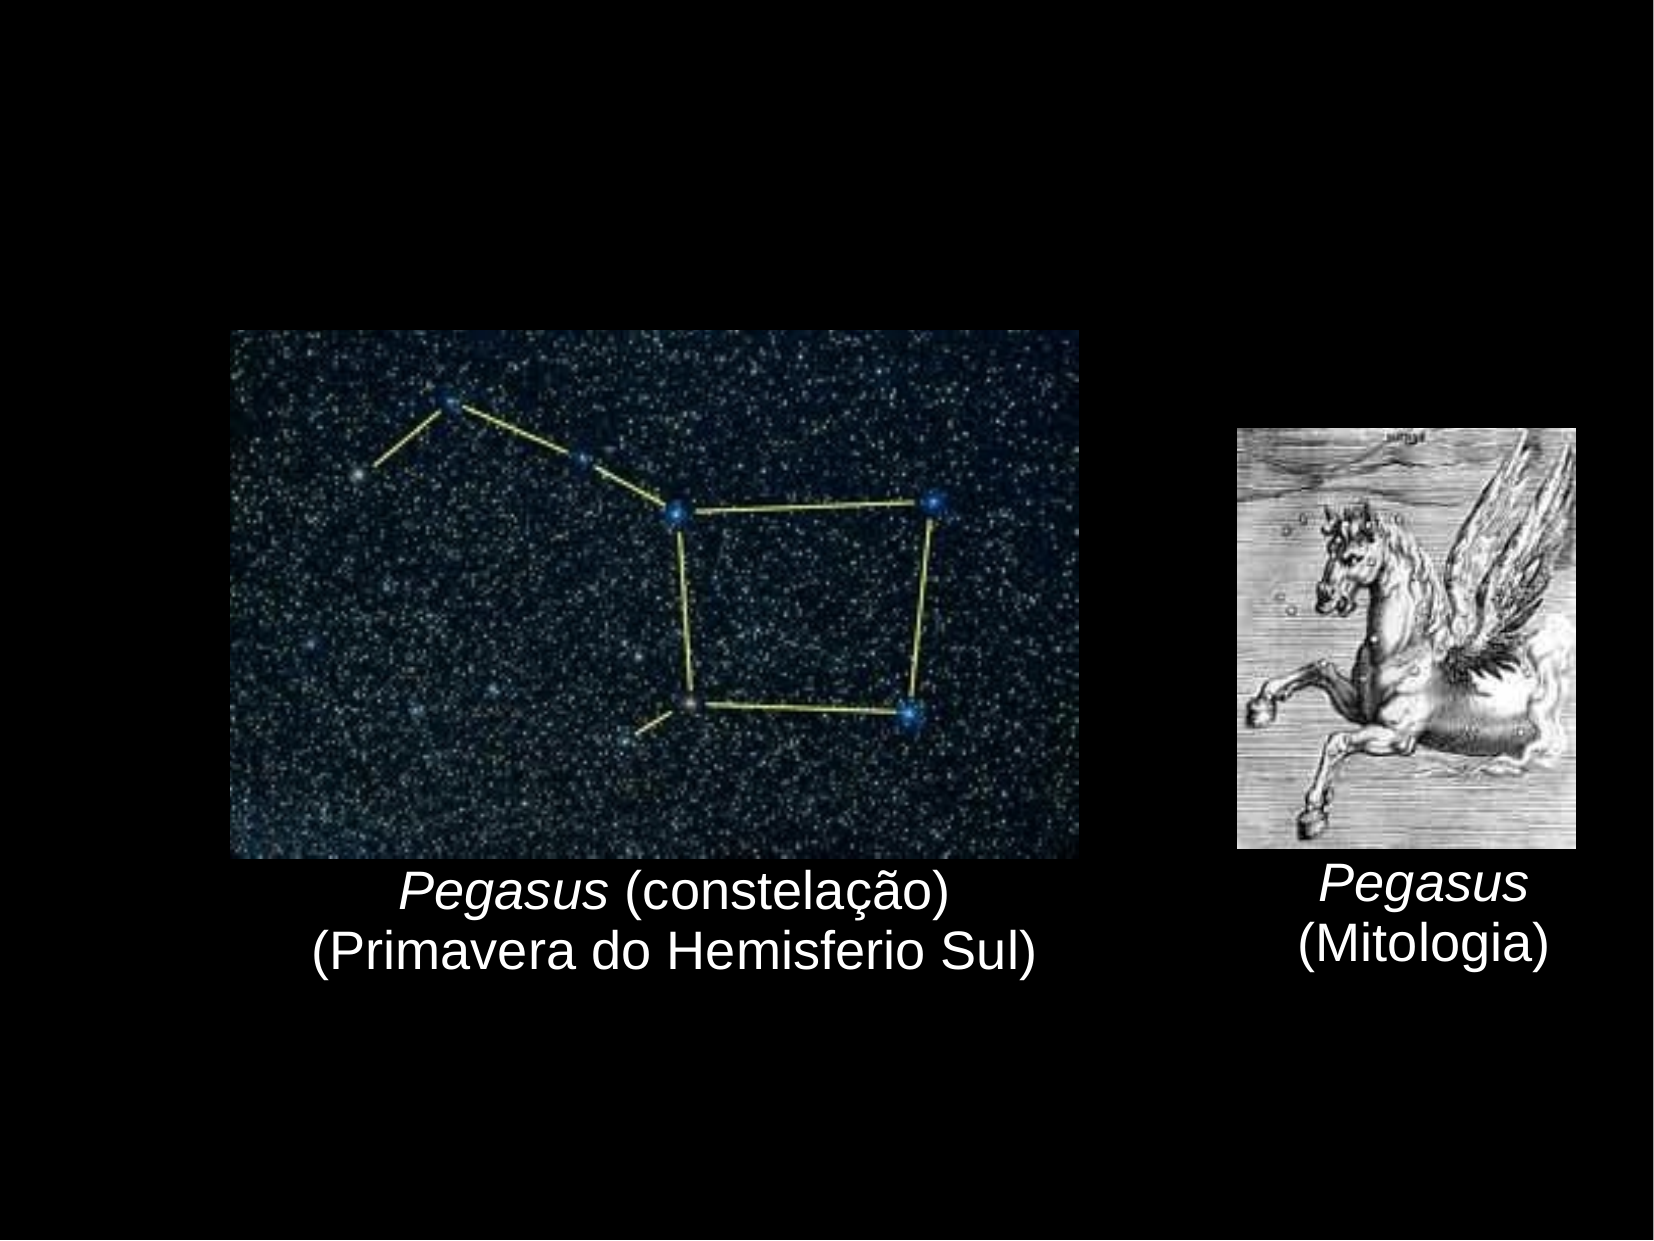

#
Pegasus
(Mitologia)
Pegasus (constelação)
(Primavera do Hemisferio Sul)